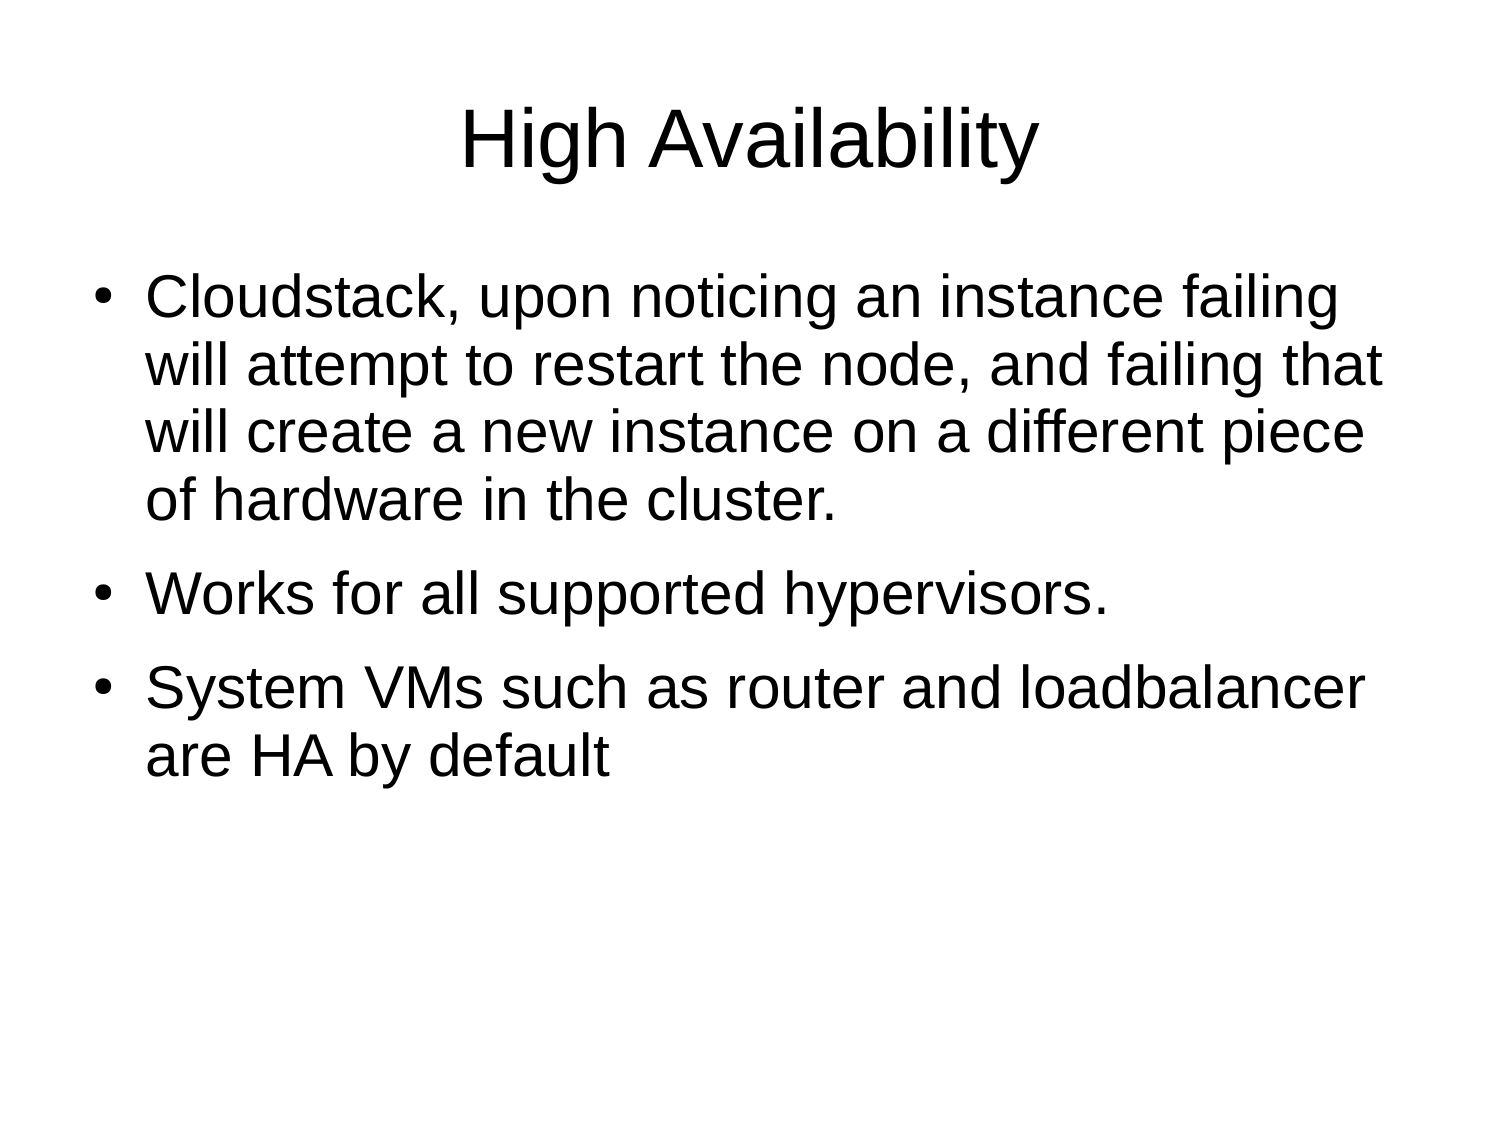

# High Availability
Cloudstack, upon noticing an instance failing will attempt to restart the node, and failing that will create a new instance on a different piece of hardware in the cluster.
Works for all supported hypervisors.
System VMs such as router and loadbalancer are HA by default